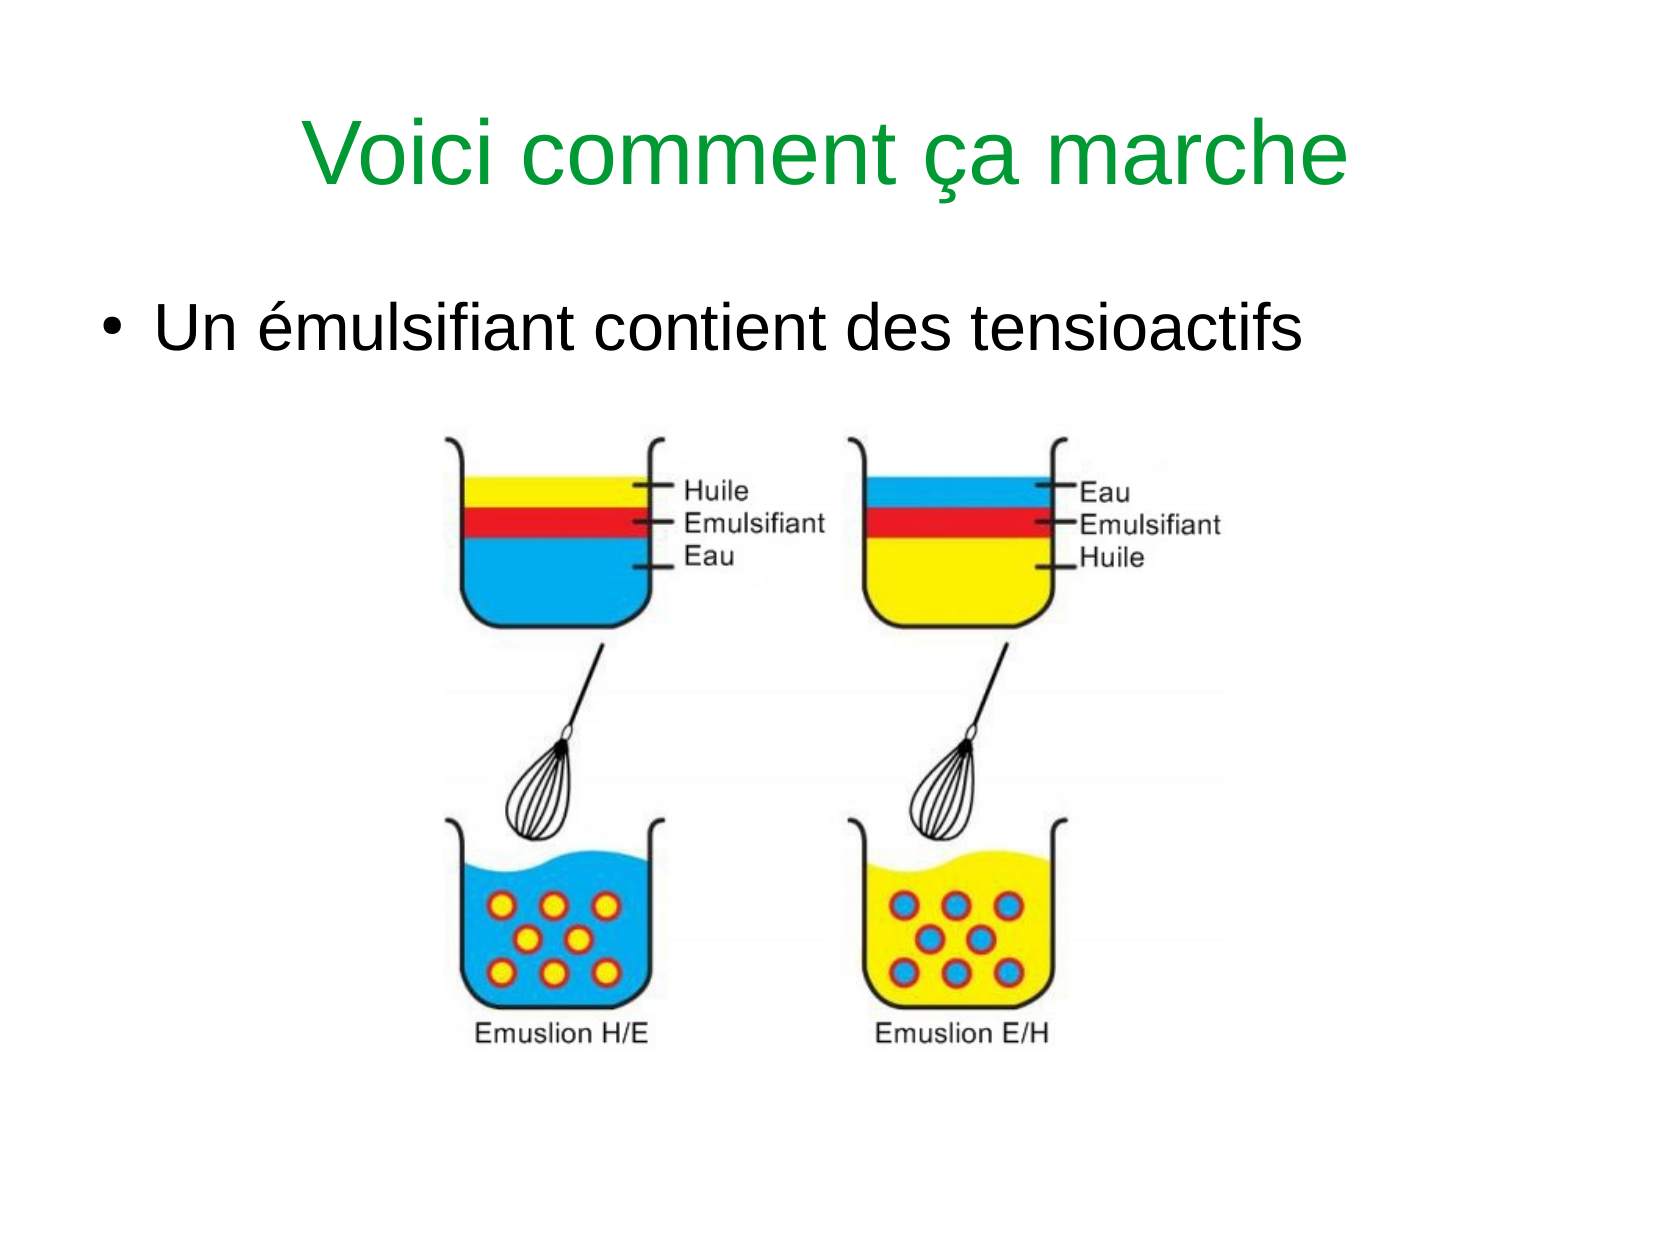

# Voici comment ça marche
Un émulsifiant contient des tensioactifs